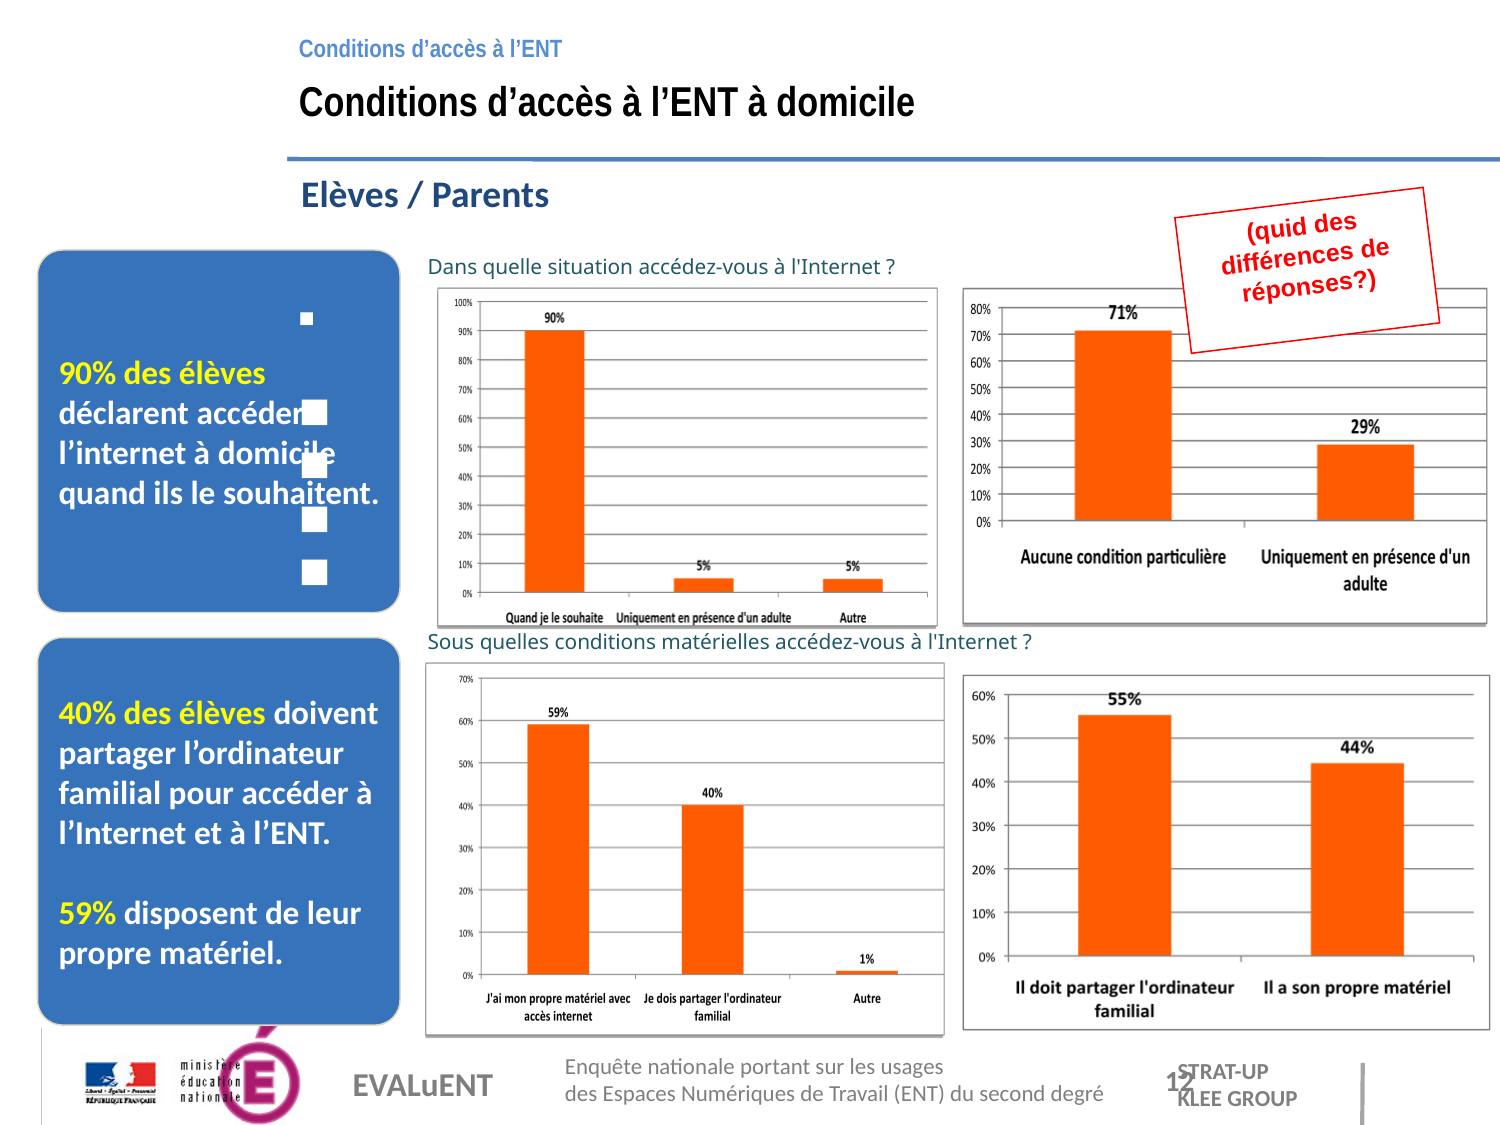

Conditions d’accès à l’ENT
Conditions d’accès à l’ENT à domicile
Elèves / Parents
(quid des différences de réponses?)
Dans quelle situation accédez-vous à l'Internet ?
90% des élèves déclarent accéder à l’internet à domicile quand ils le souhaitent.
Sous quelles conditions matérielles accédez-vous à l'Internet ?
40% des élèves doivent partager l’ordinateur familial pour accéder à l’Internet et à l’ENT.
59% disposent de leur propre matériel.